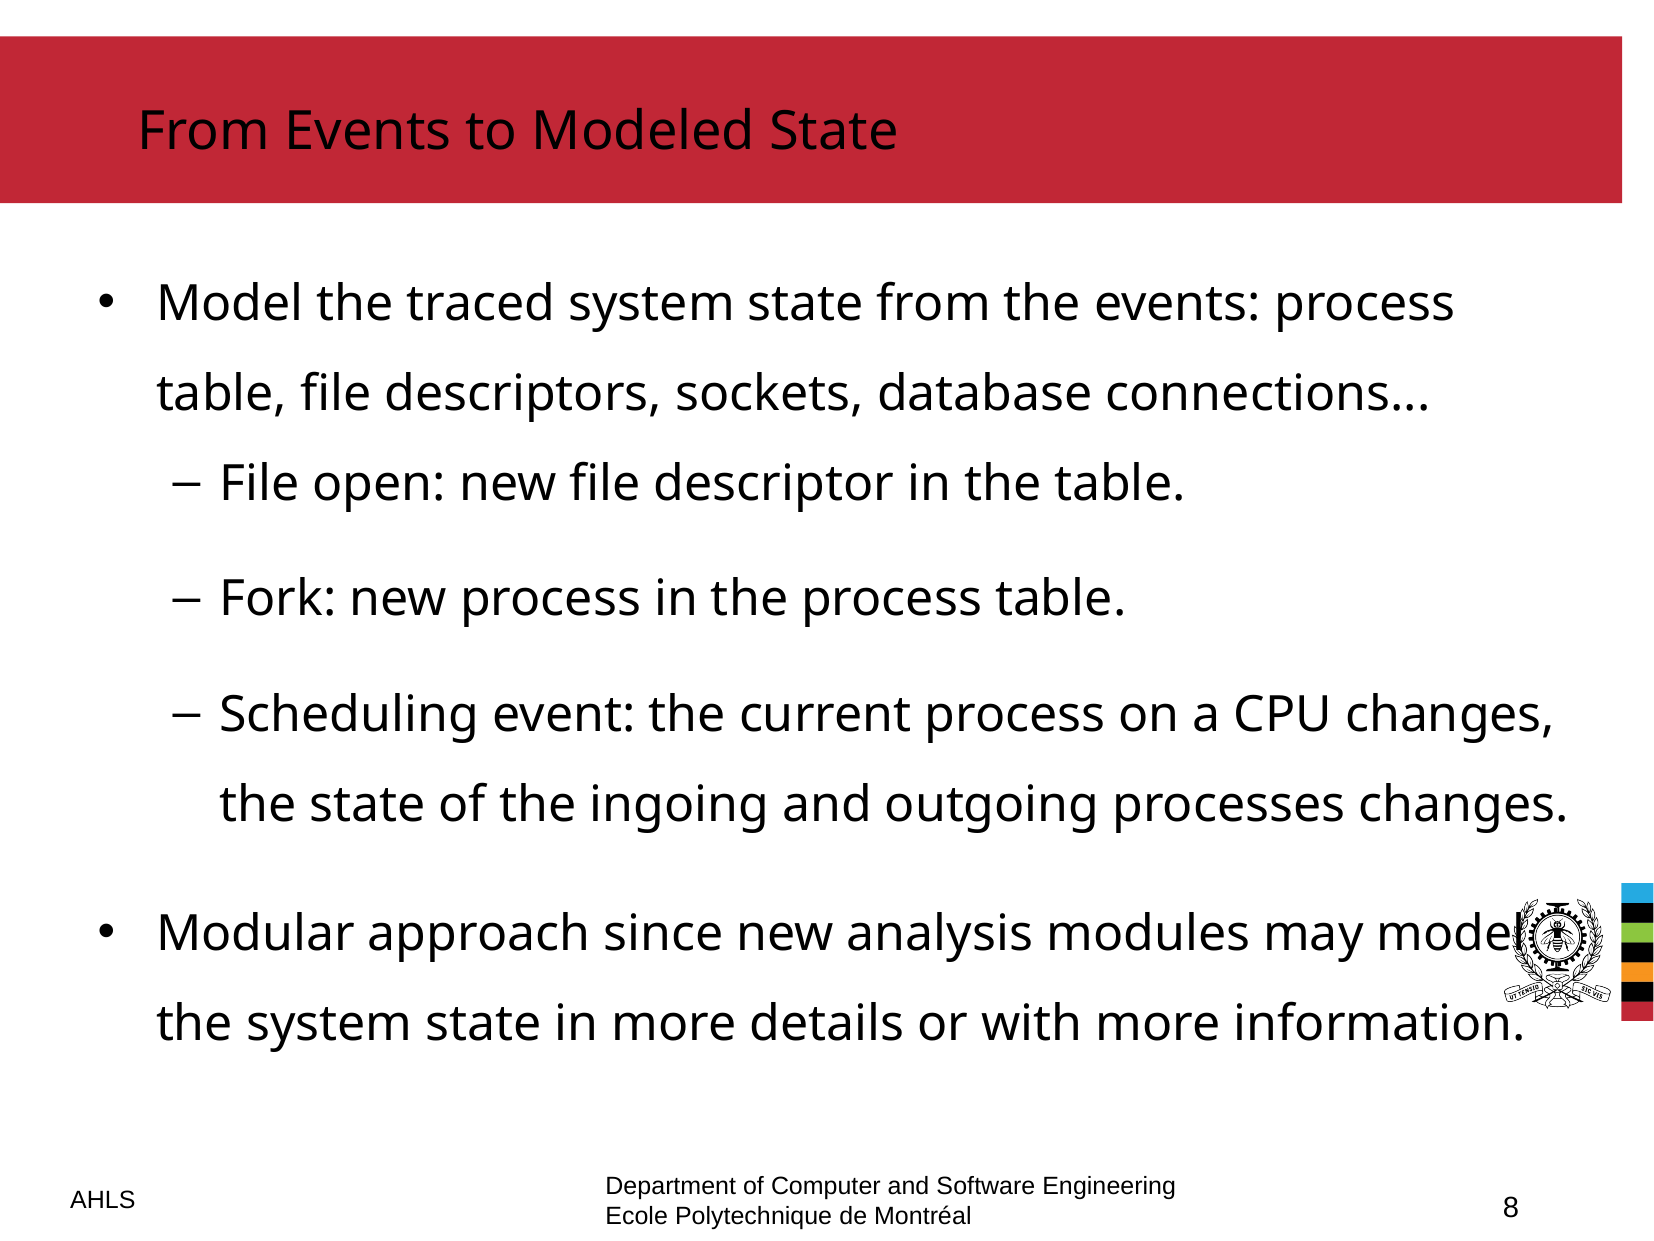

# From Events to Modeled State
Model the traced system state from the events: process table, file descriptors, sockets, database connections...
File open: new file descriptor in the table.
Fork: new process in the process table.
Scheduling event: the current process on a CPU changes, the state of the ingoing and outgoing processes changes.
Modular approach since new analysis modules may model the system state in more details or with more information.